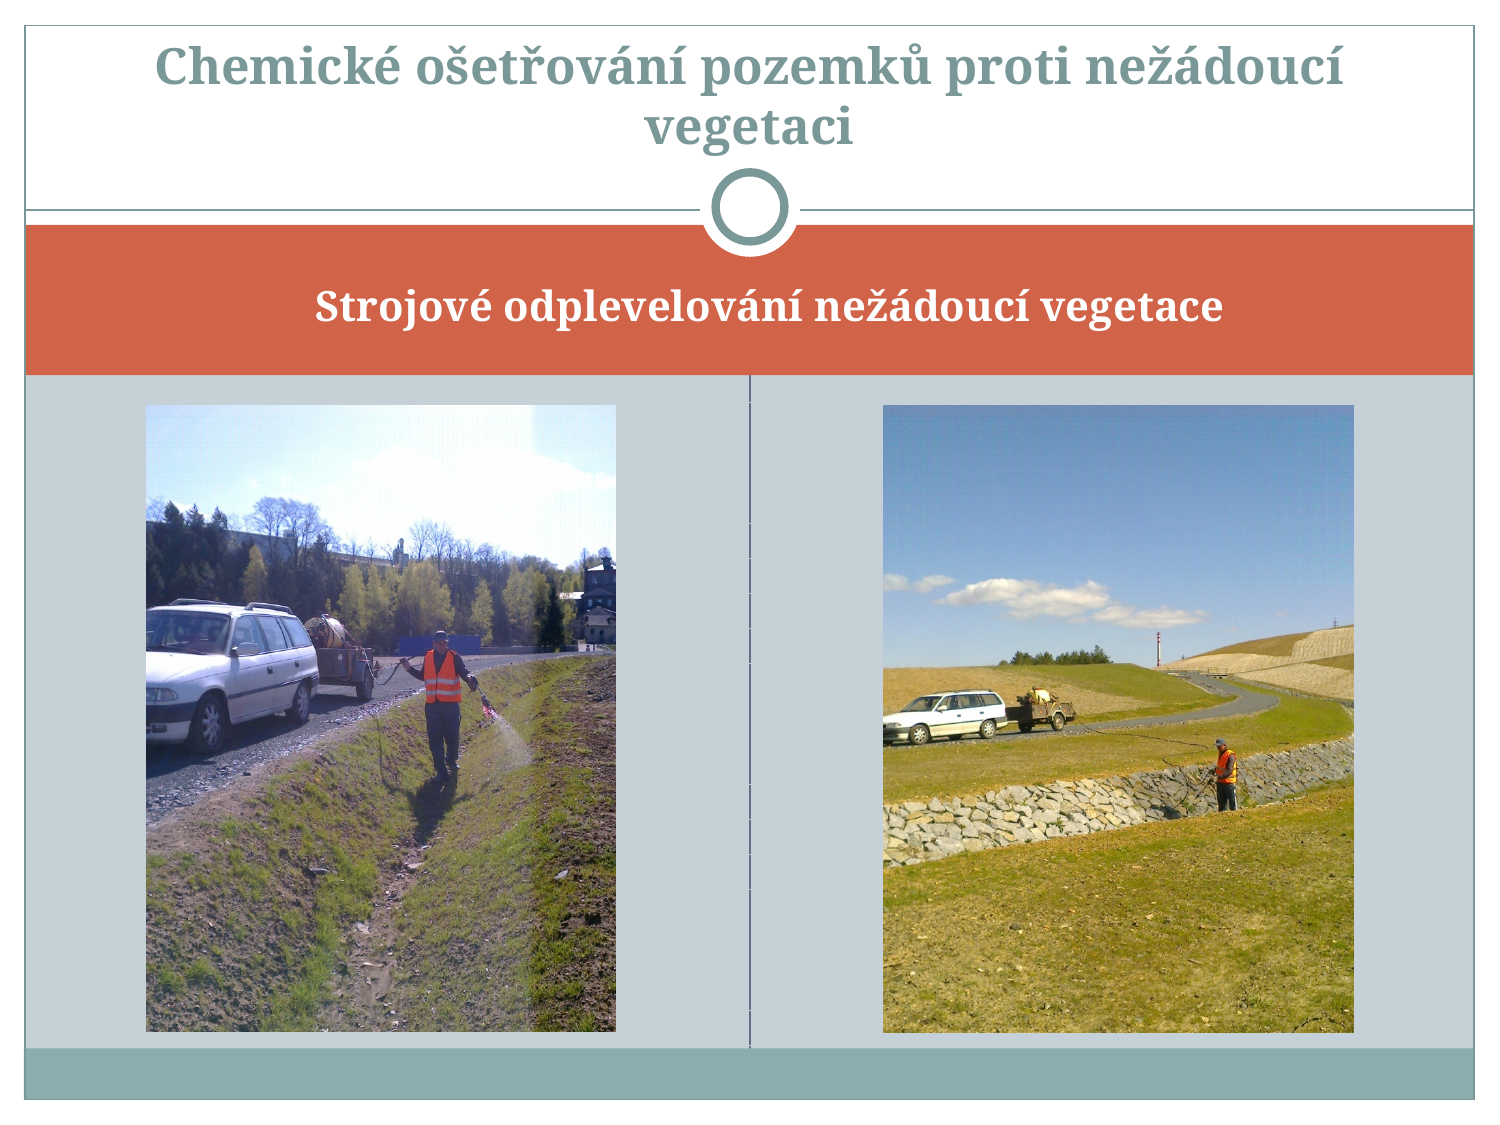

Chemické ošetřování pozemků proti nežádoucí vegetaci
# Strojové odplevelování nežádoucí vegetace